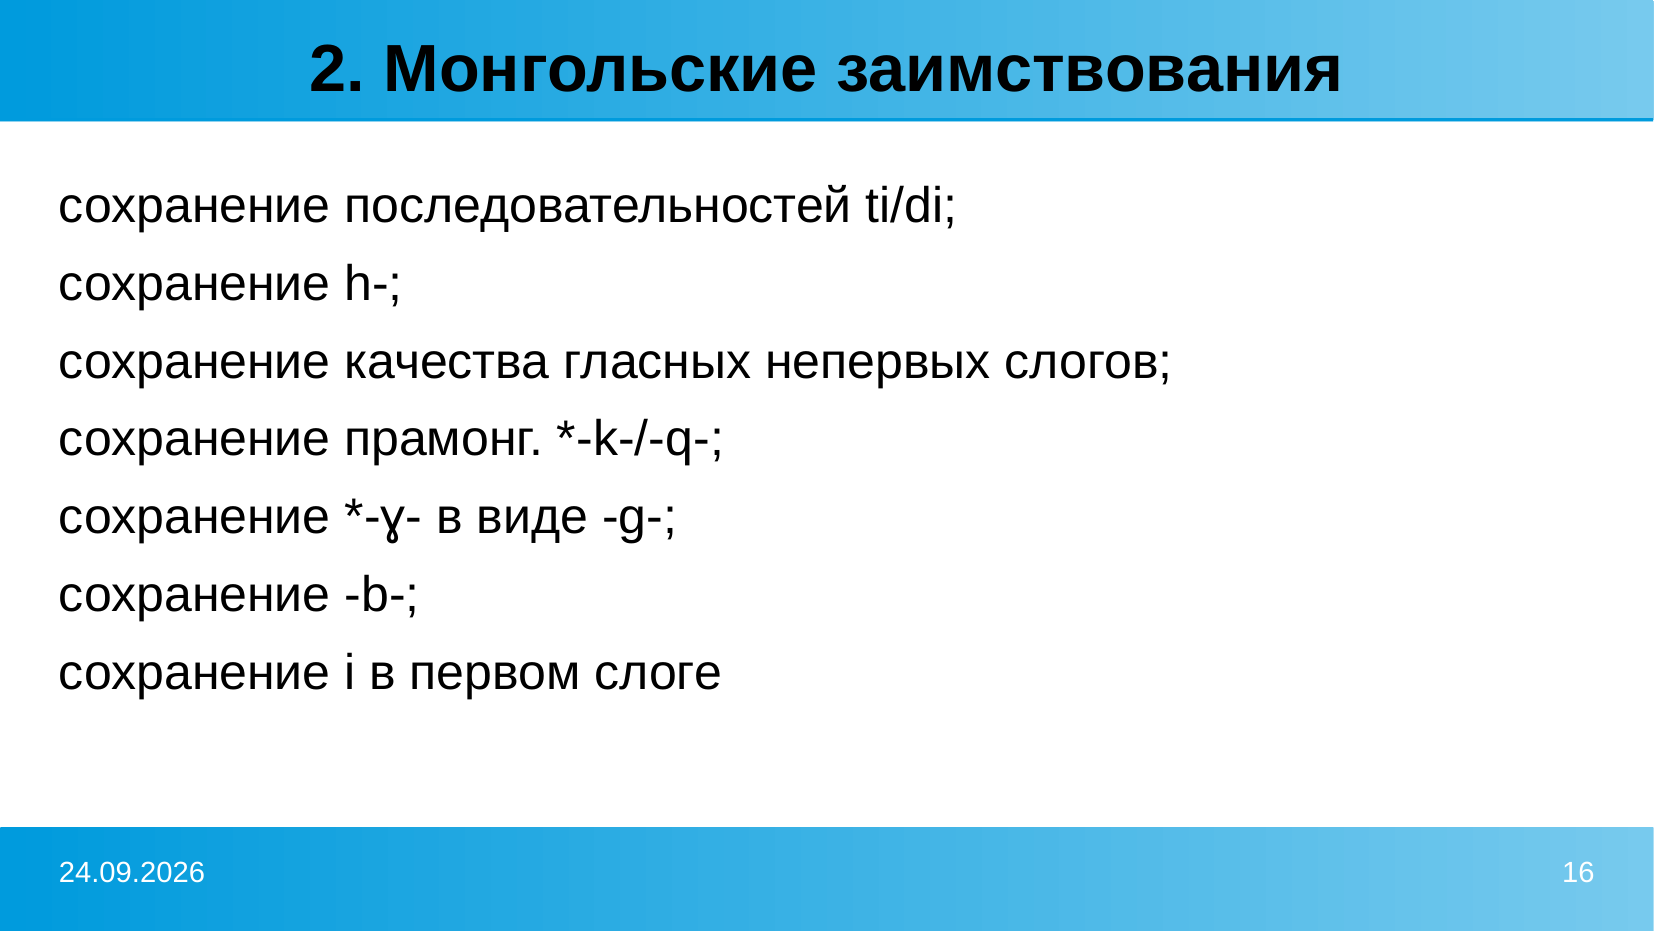

# 2. Монгольские заимствования
сохранение последовательностей ti/di;
сохранение h-;
сохранение качества гласных непервых слогов;
сохранение прамонг. *-k-/-q-;
сохранение *-ɣ- в виде -g-;
сохранение -b-;
сохранение i в первом слоге
16